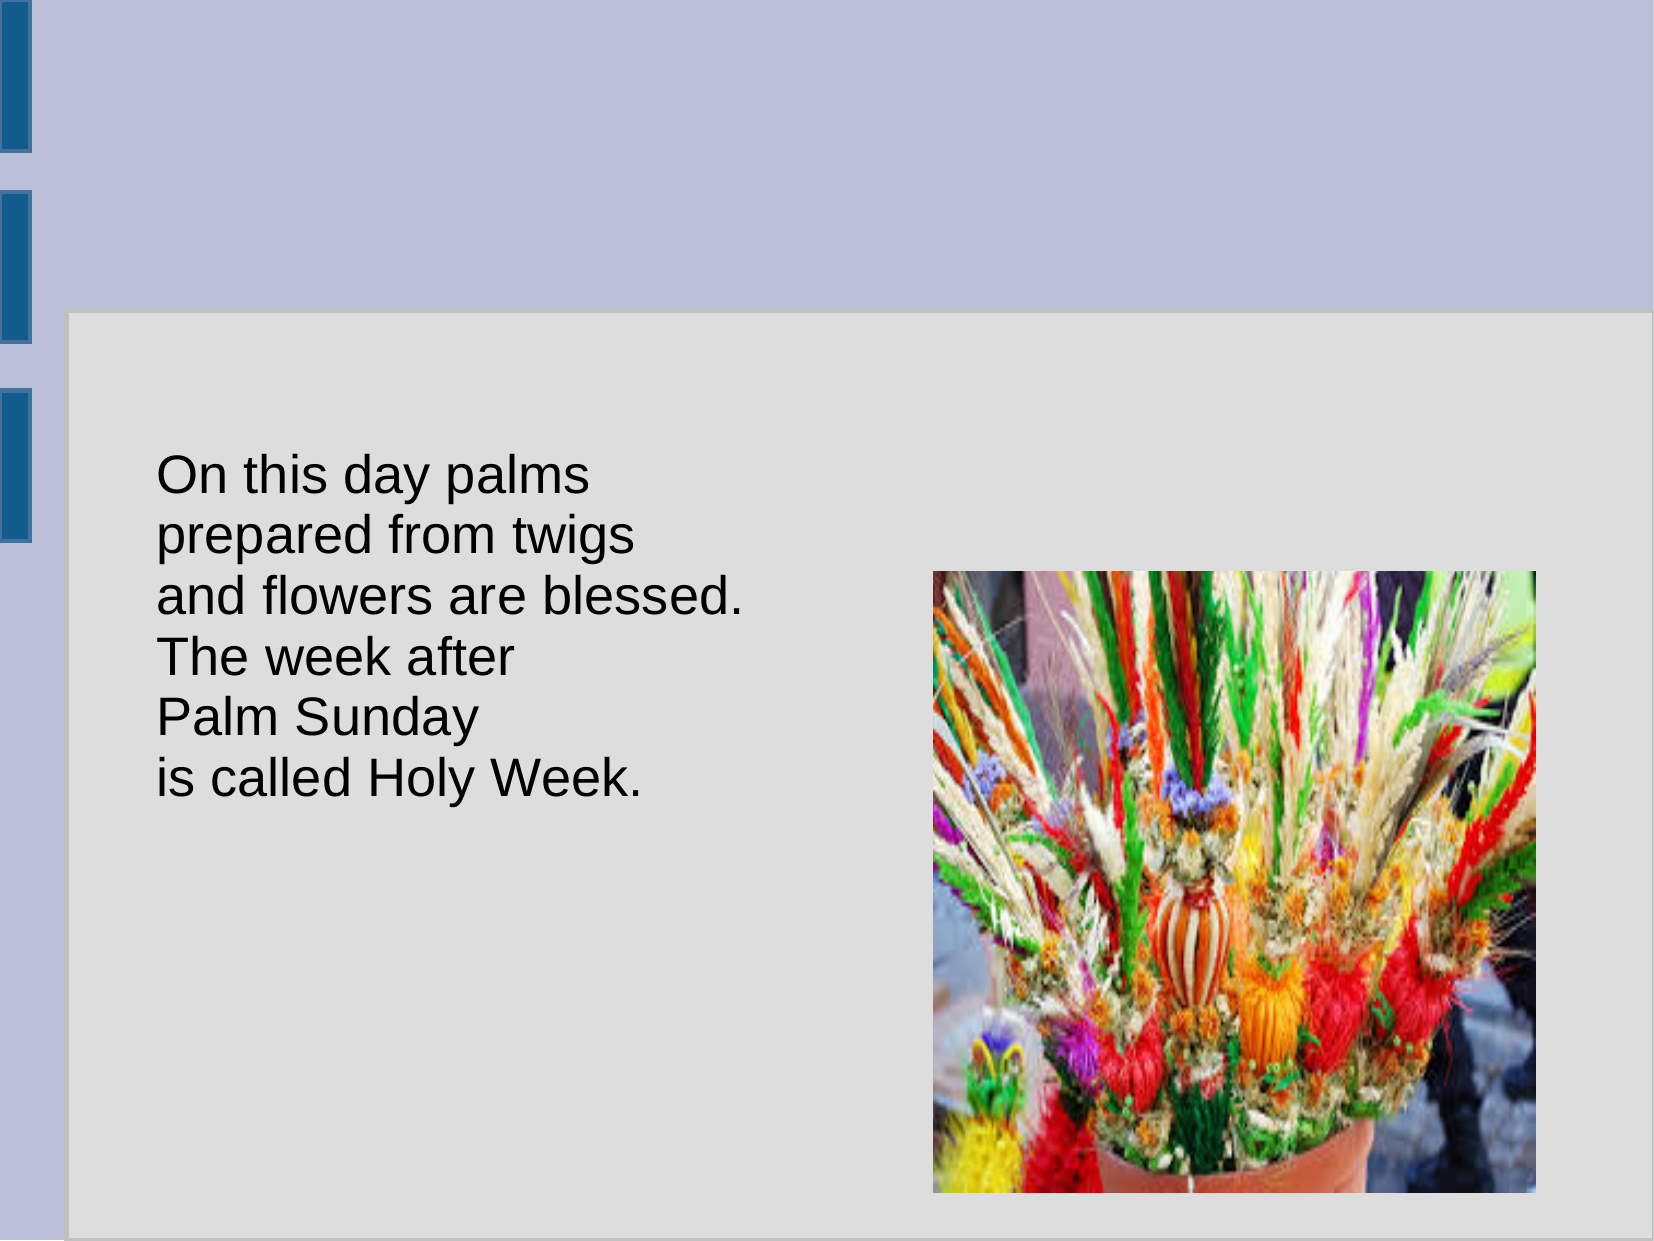

On this day palms
prepared from twigs
and flowers are blessed.
The week after
Palm Sunday
is called Holy Week.